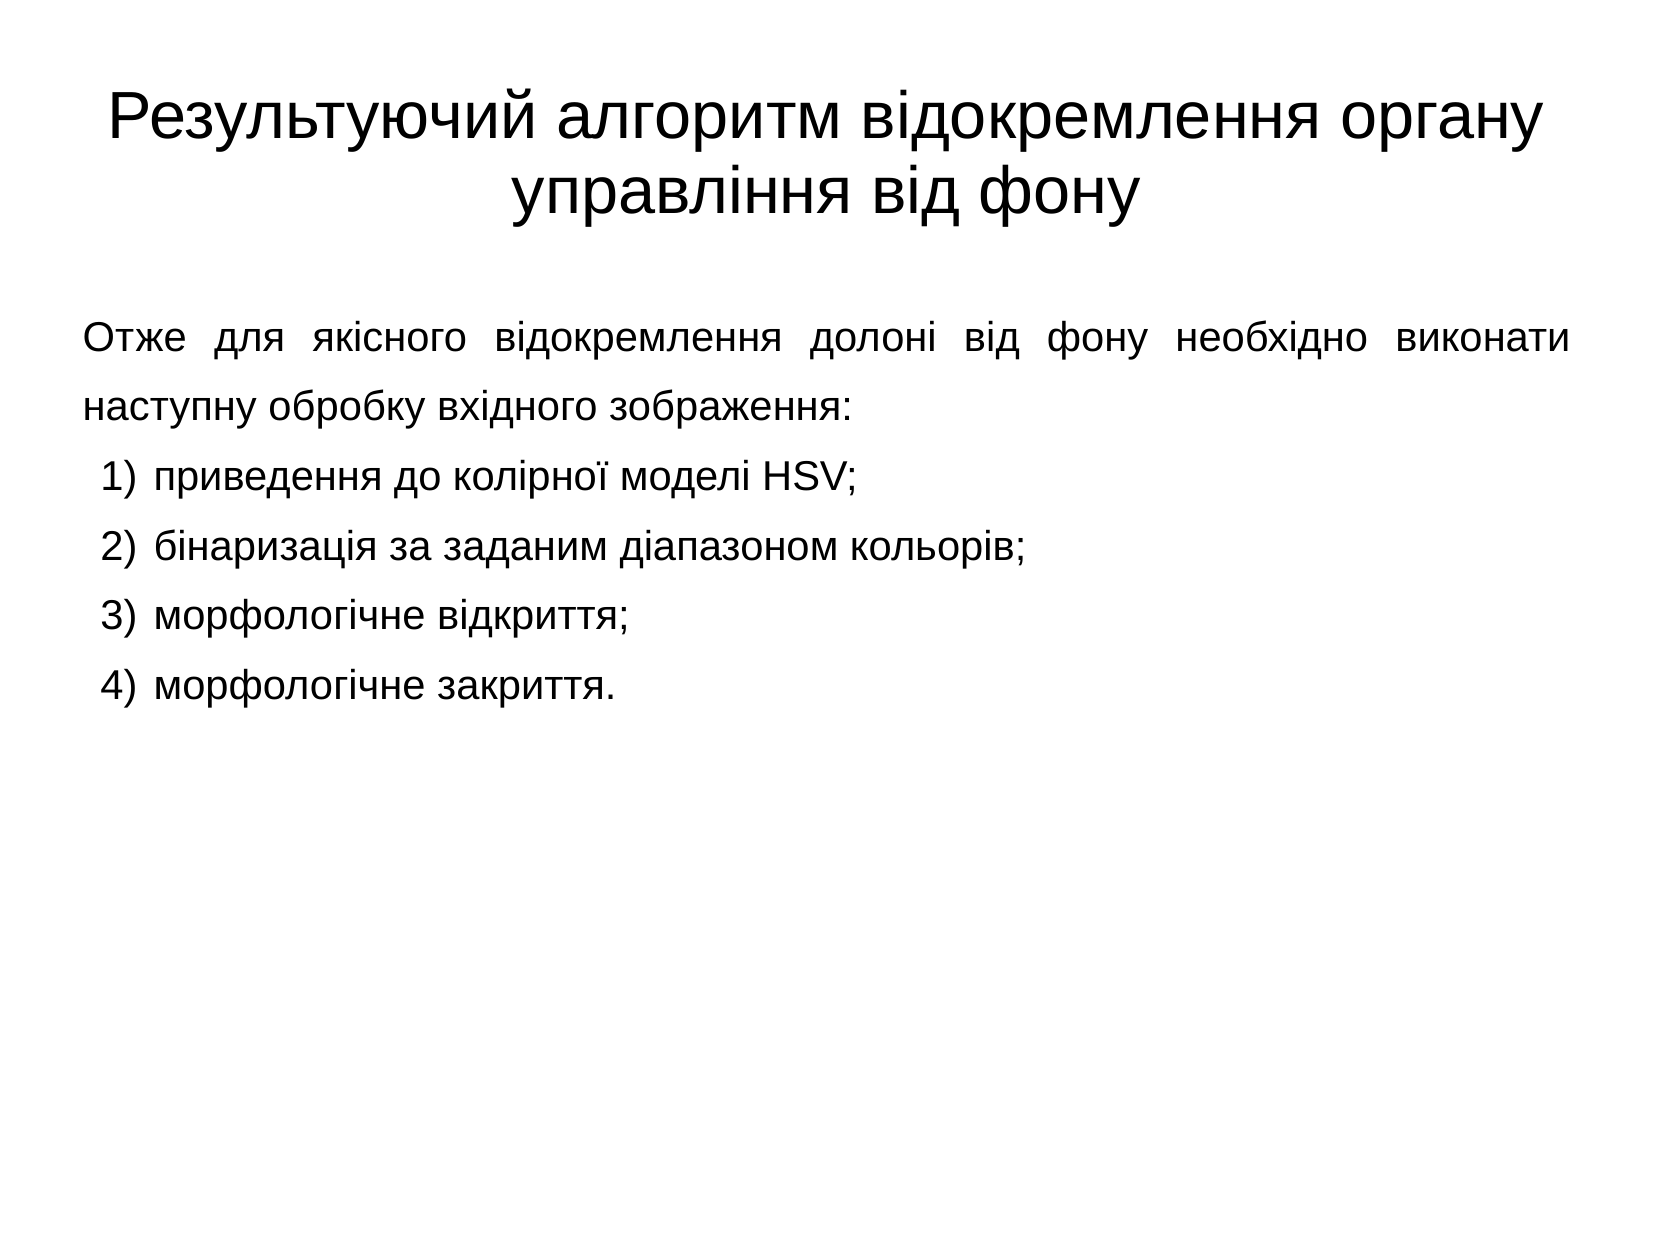

# Результуючий алгоритм відокремлення органу управління від фону
Отже для якісного відокремлення долоні від фону необхідно виконати наступну обробку вхідного зображення:
приведення до колірної моделі HSV;
бінаризація за заданим діапазоном кольорів;
морфологічне відкриття;
морфологічне закриття.